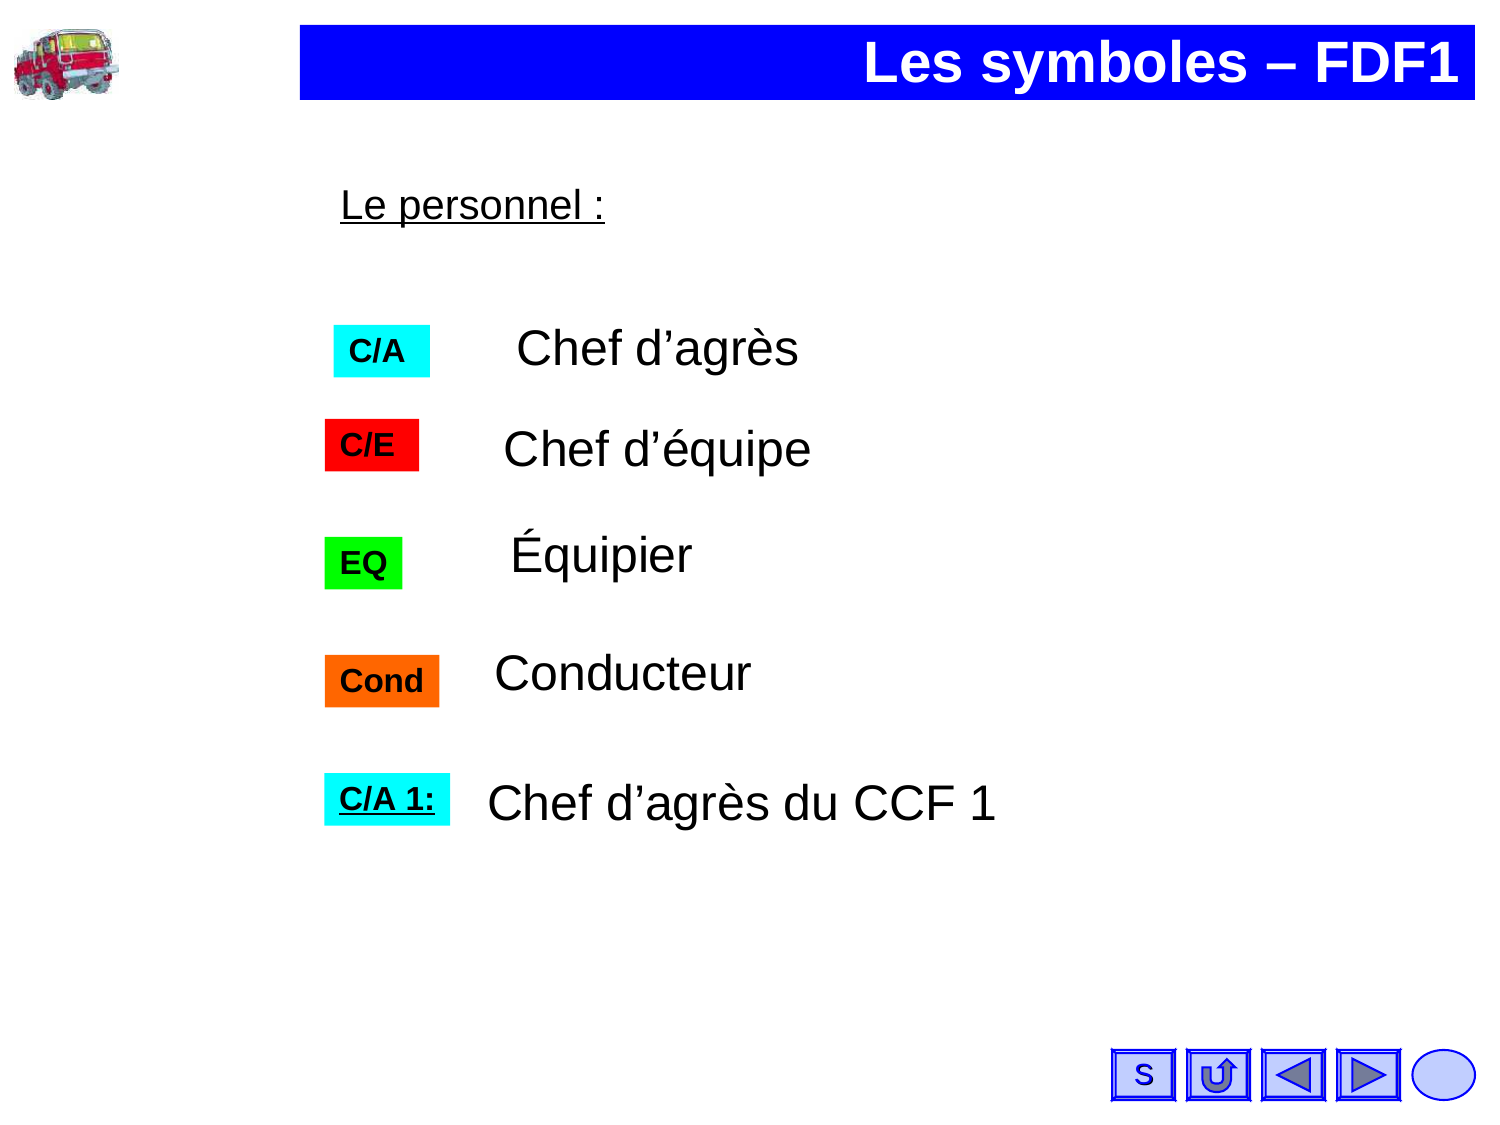

Les symboles – FDF1
Le personnel :
Chef d’agrès
C/A
Chef d’équipe
C/E
Équipier
EQ
Conducteur
Cond
Chef d’agrès du CCF 1
C/A 1: